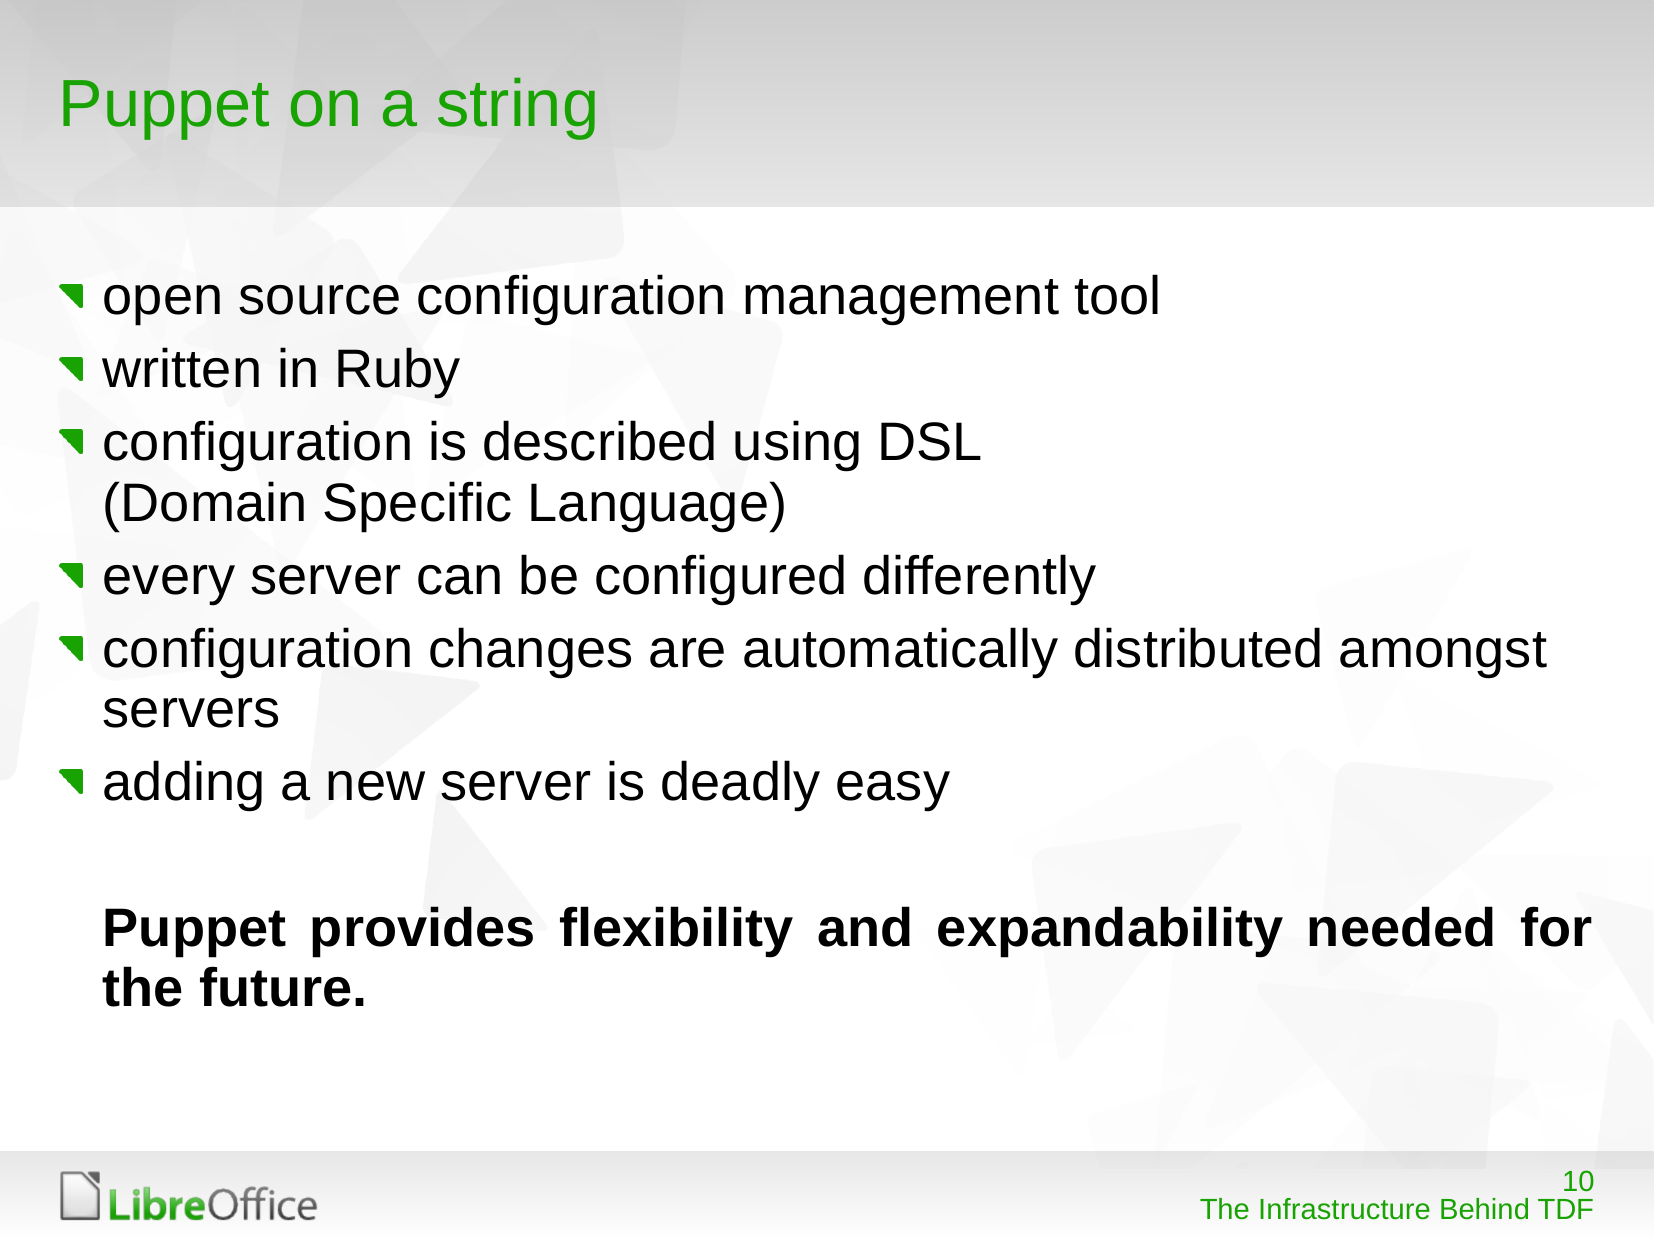

# Puppet on a string
open source configuration management tool
written in Ruby
configuration is described using DSL
(Domain Specific Language)
every server can be configured differently
configuration changes are automatically distributed amongst servers
adding a new server is deadly easy
Puppet provides flexibility and expandability needed for the future.
10
The Infrastructure Behind TDF